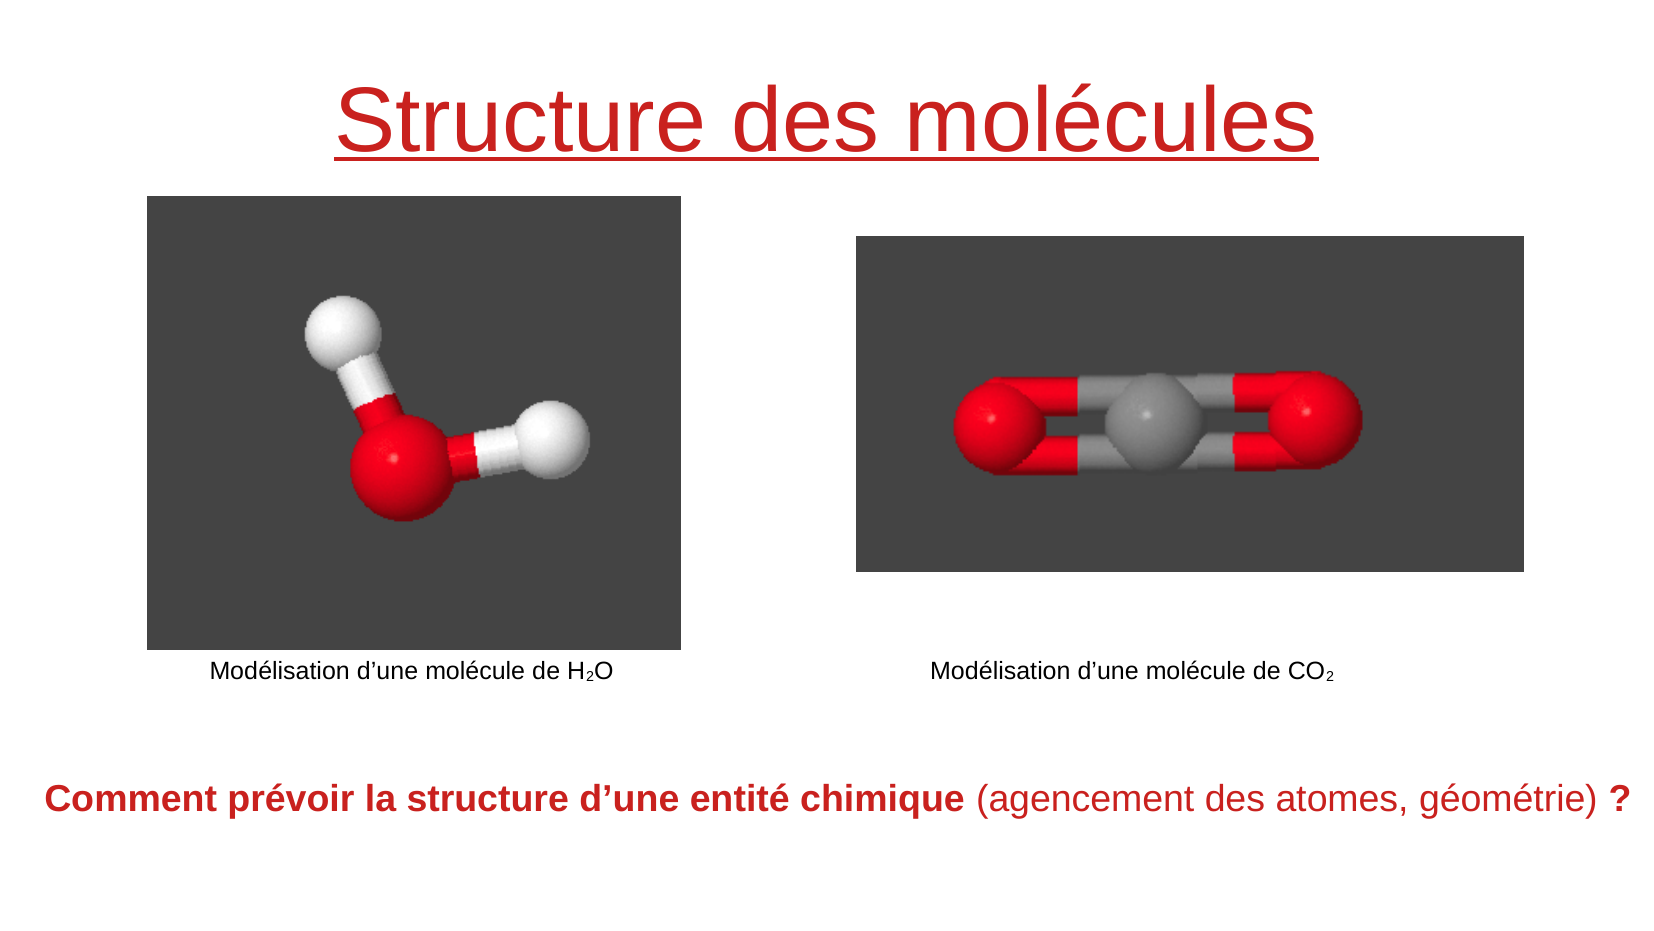

# Structure des molécules
Modélisation d’une molécule de H2O
Modélisation d’une molécule de CO2
Comment prévoir la structure d’une entité chimique (agencement des atomes, géométrie) ?